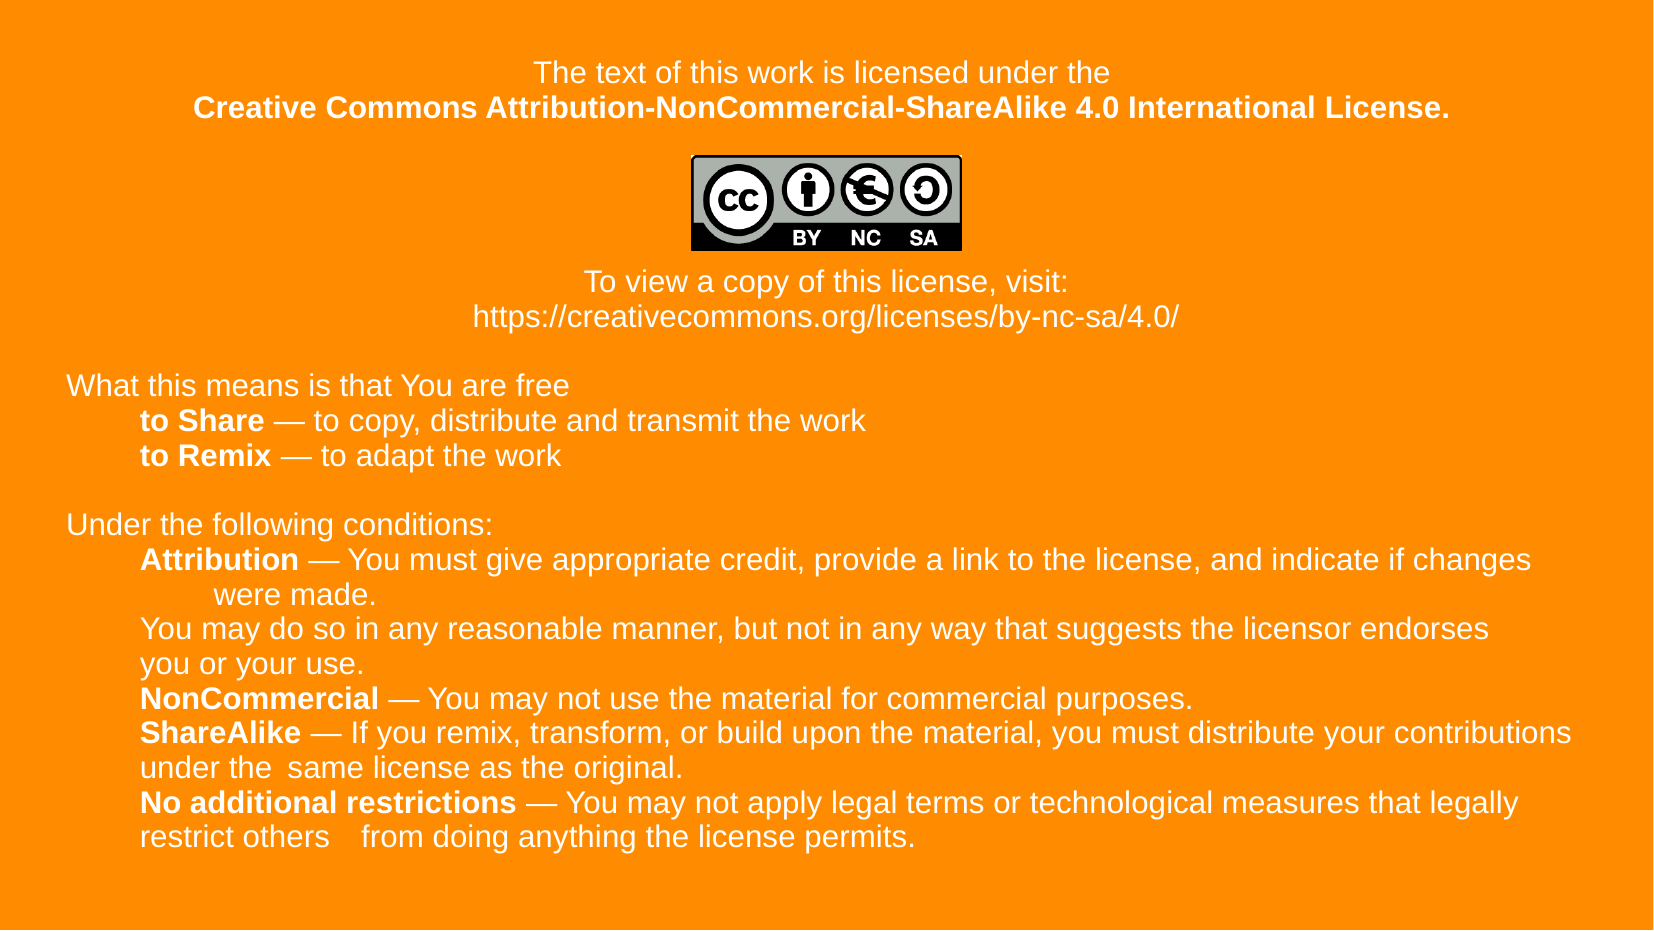

The text of this work is licensed under the
Creative Commons Attribution-NonCommercial-ShareAlike 4.0 International License.
To view a copy of this license, visit:
https://creativecommons.org/licenses/by-nc-sa/4.0/
What this means is that You are free
	to Share — to copy, distribute and transmit the work
	to Remix — to adapt the work
Under the following conditions:
	Attribution — You must give appropriate credit, provide a link to the license, and indicate if changes 		were made.
	You may do so in any reasonable manner, but not in any way that suggests the licensor endorses 		you or your use.
	NonCommercial — You may not use the material for commercial purposes.
	ShareAlike — If you remix, transform, or build upon the material, you must distribute your contributions 	under the 	same license as the original.
	No additional restrictions — You may not apply legal terms or technological measures that legally 		restrict others 	from doing anything the license permits.